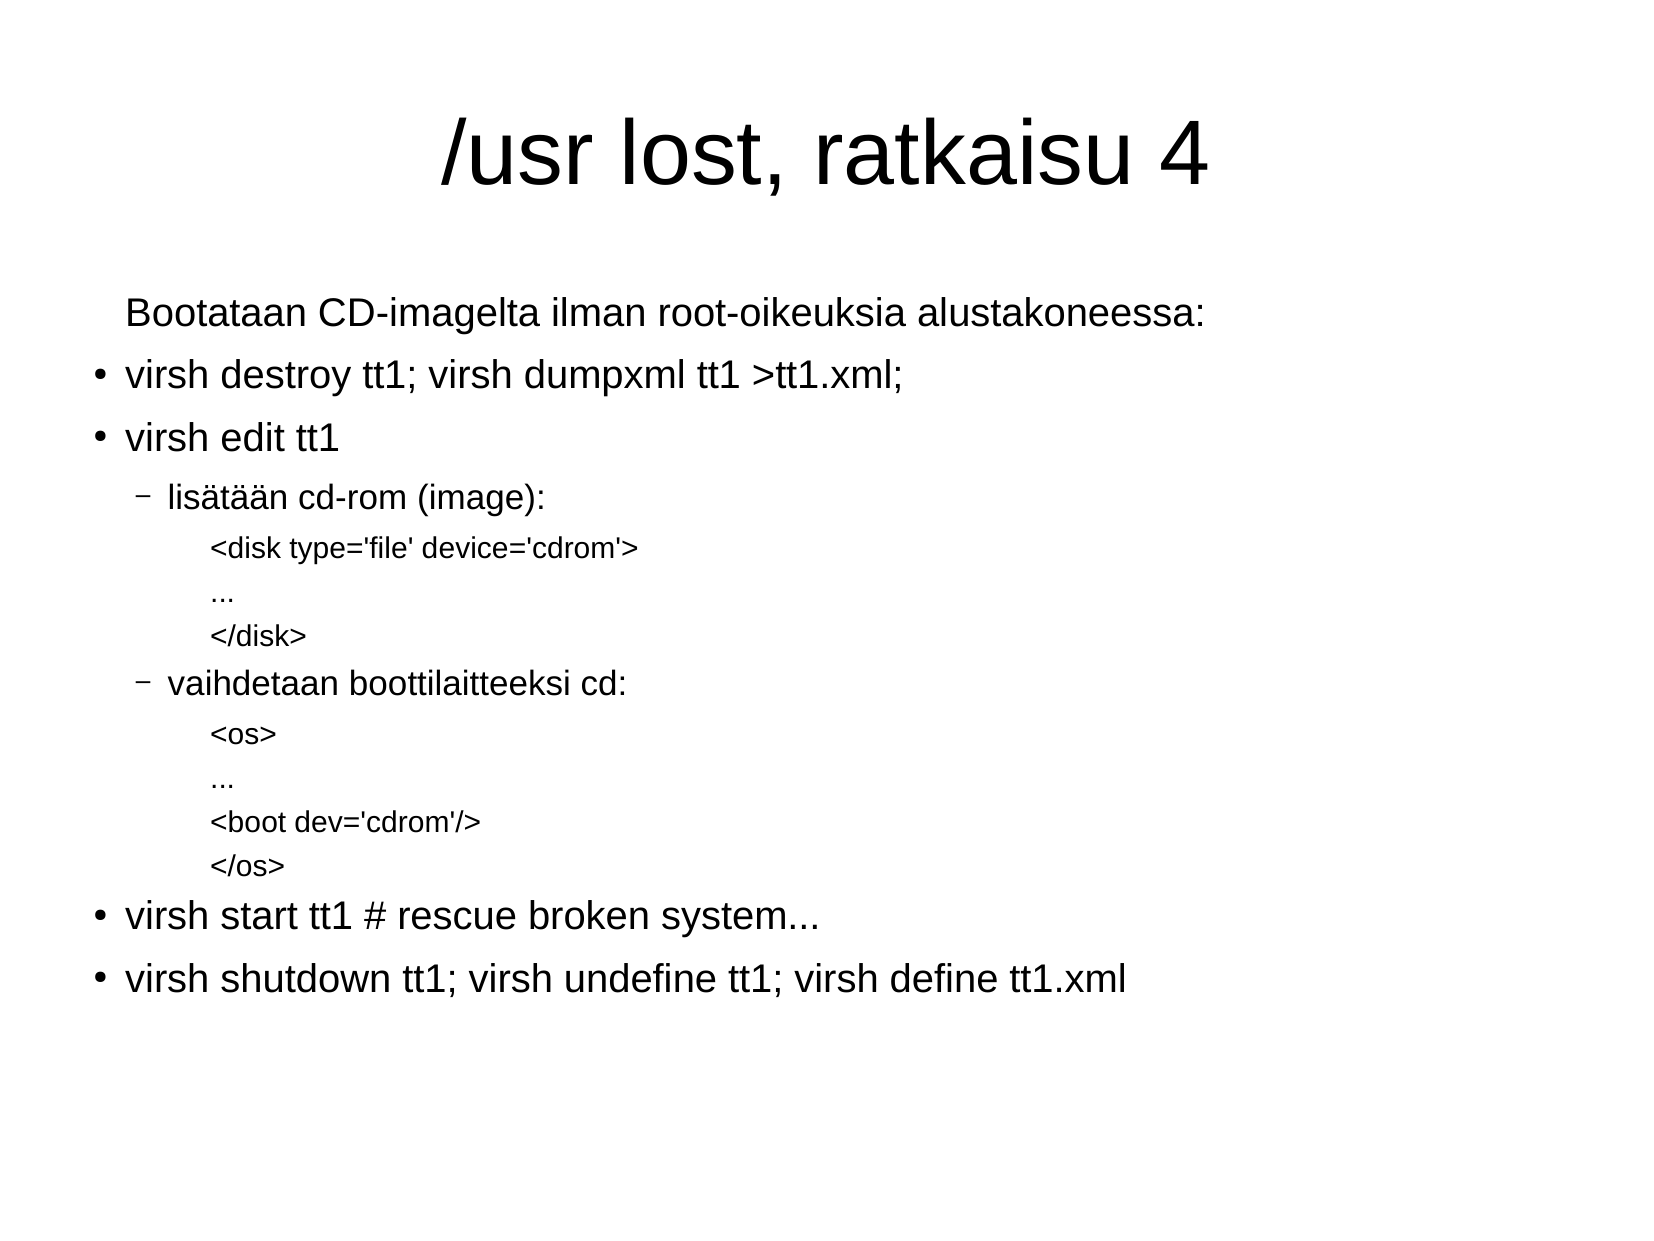

# /usr lost, ratkaisu 4
Bootataan CD-imagelta ilman root-oikeuksia alustakoneessa:
virsh destroy tt1; virsh dumpxml tt1 >tt1.xml;
virsh edit tt1
lisätään cd-rom (image):
<disk type='file' device='cdrom'>
...
</disk>
vaihdetaan boottilaitteeksi cd:
<os>
...
<boot dev='cdrom'/>
</os>
virsh start tt1 # rescue broken system...
virsh shutdown tt1; virsh undefine tt1; virsh define tt1.xml